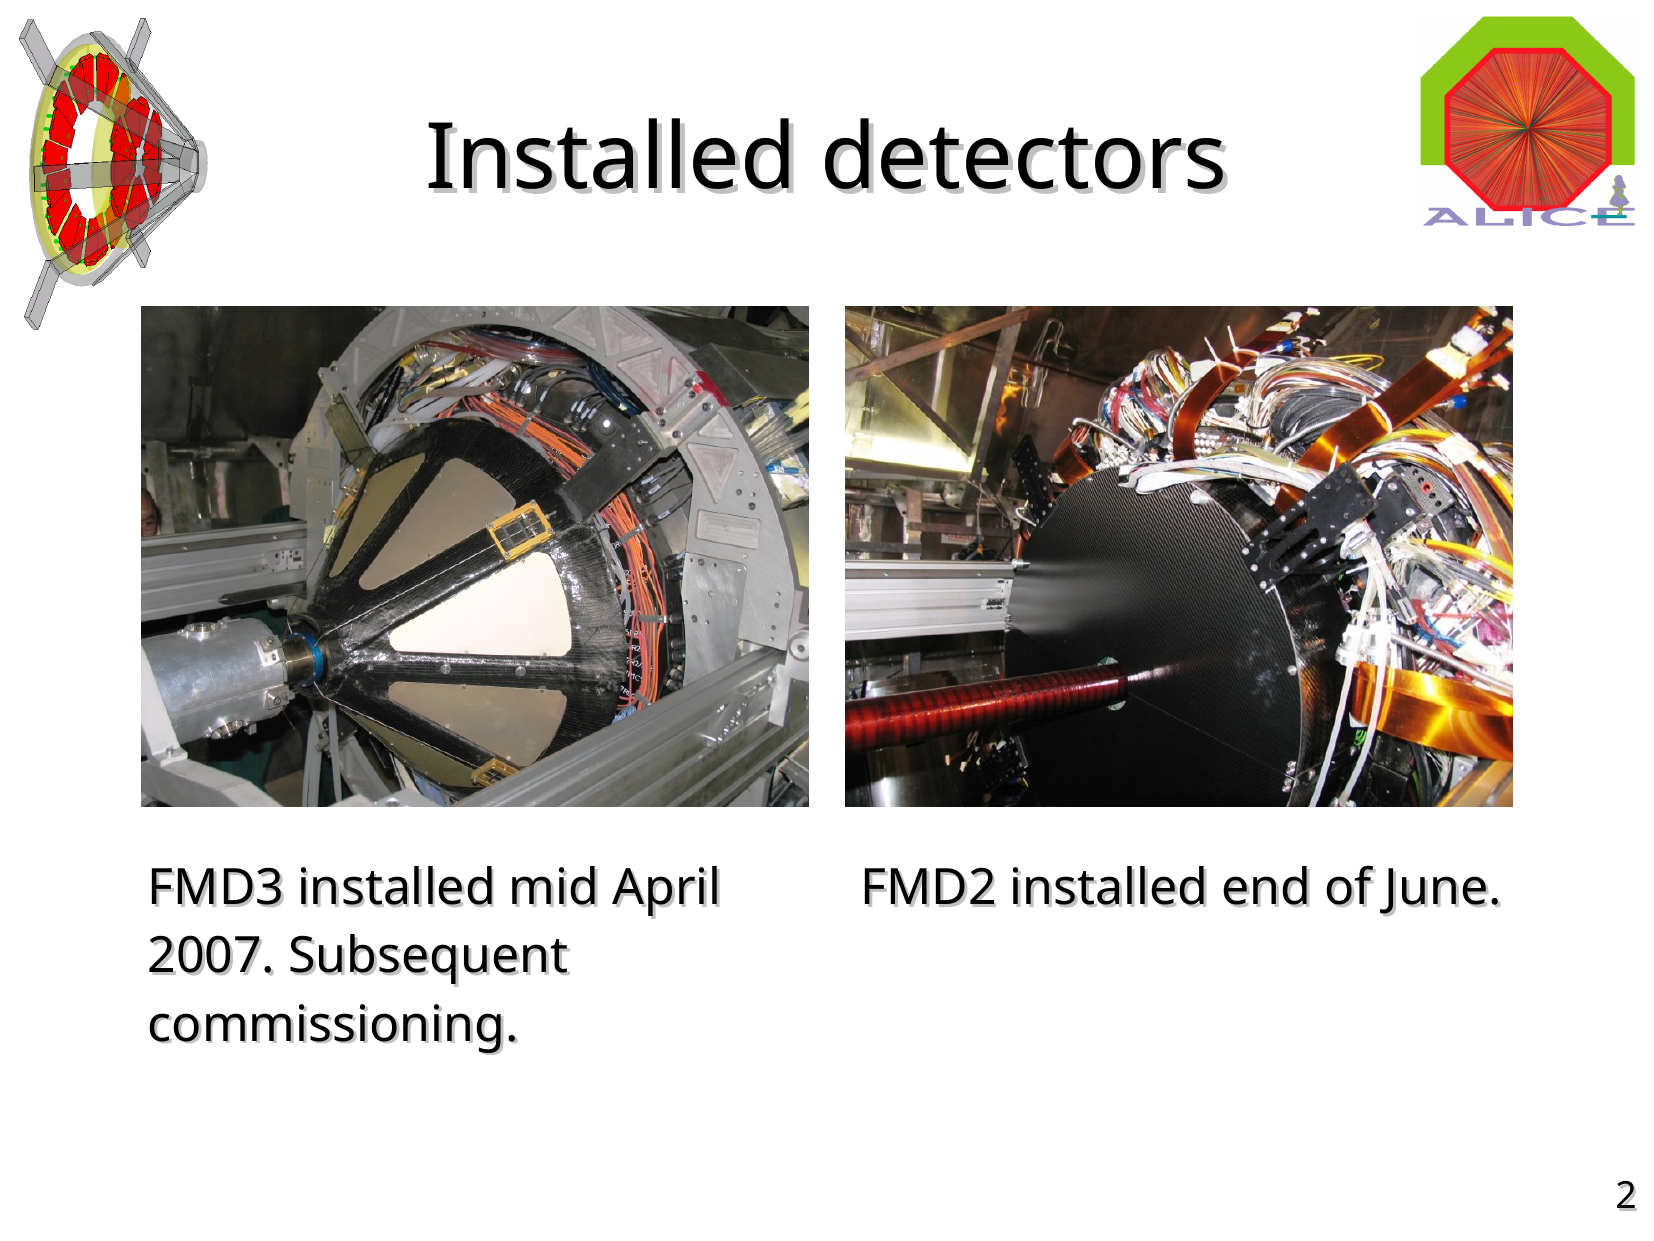

# Installed detectors
FMD3 installed mid April 2007. Subsequent commissioning.
FMD2 installed end of June.